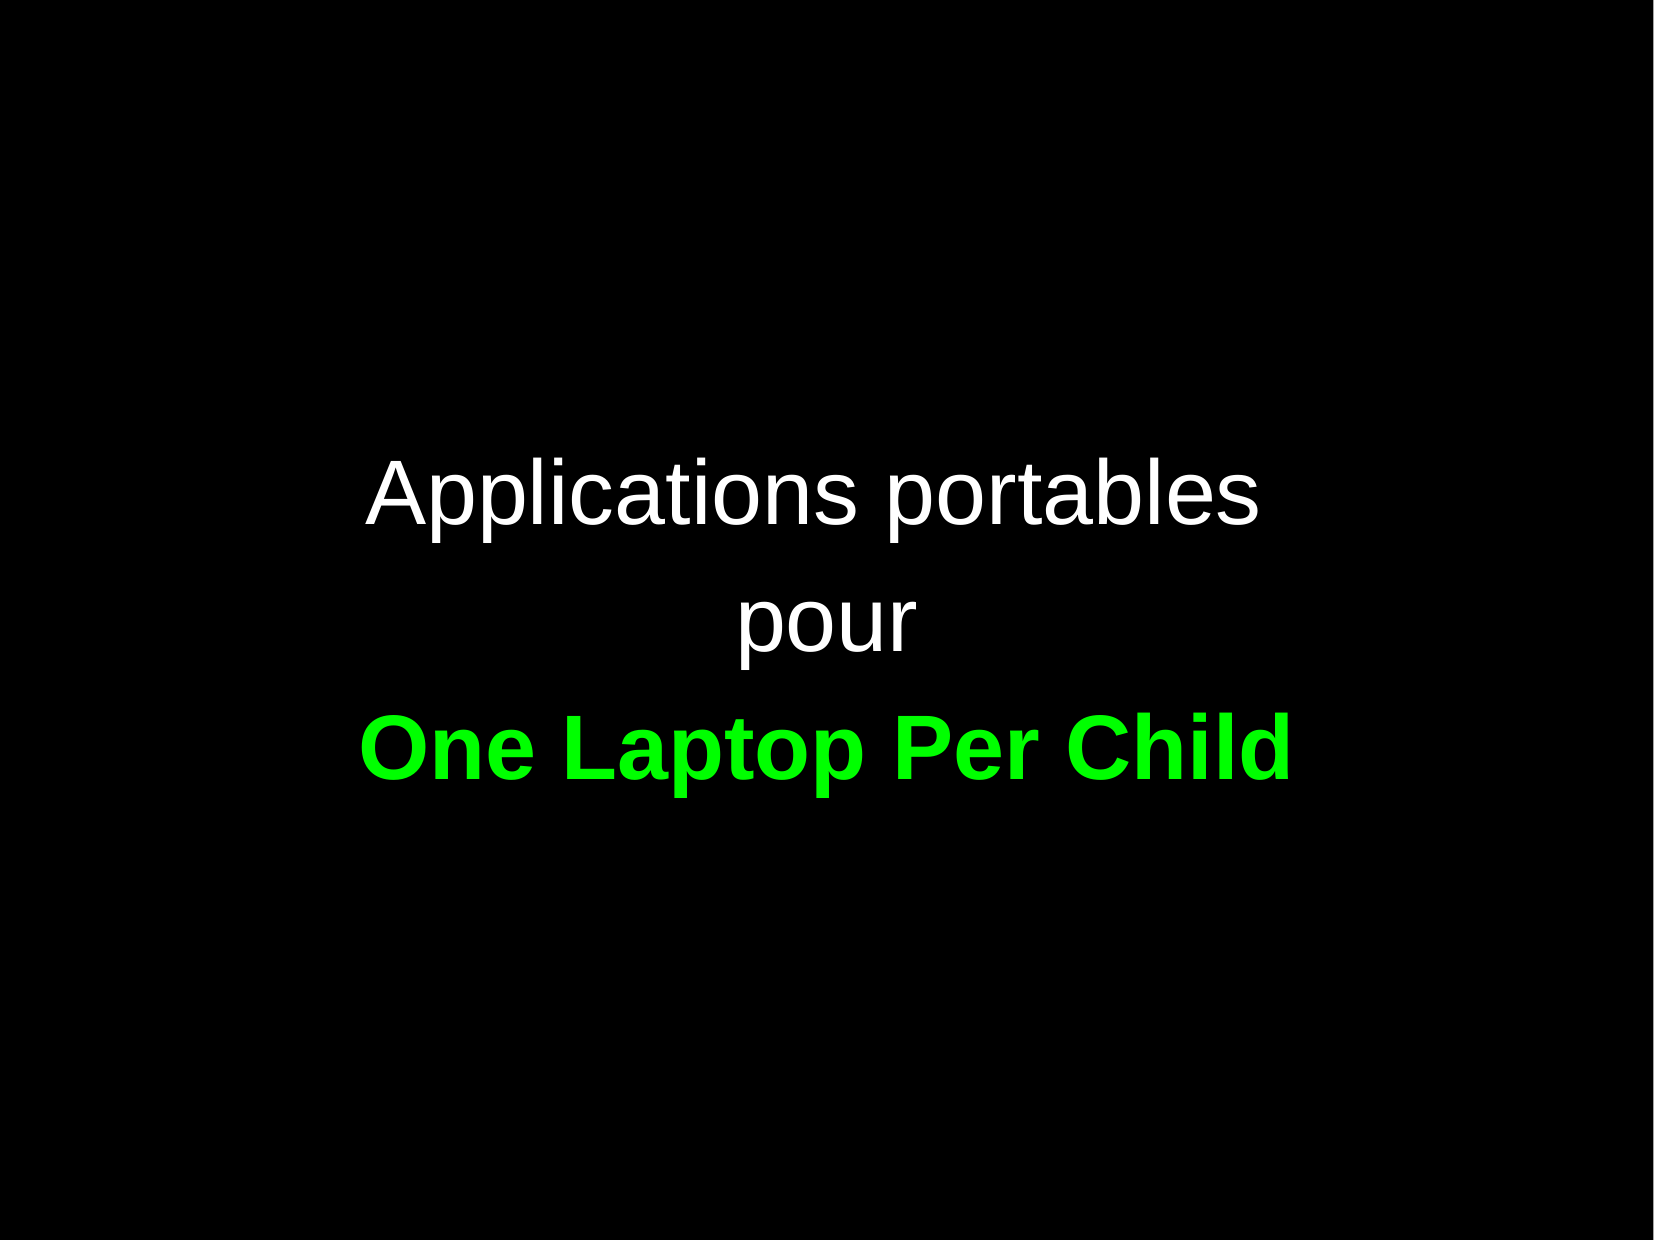

Applications portables
pour
One Laptop Per Child